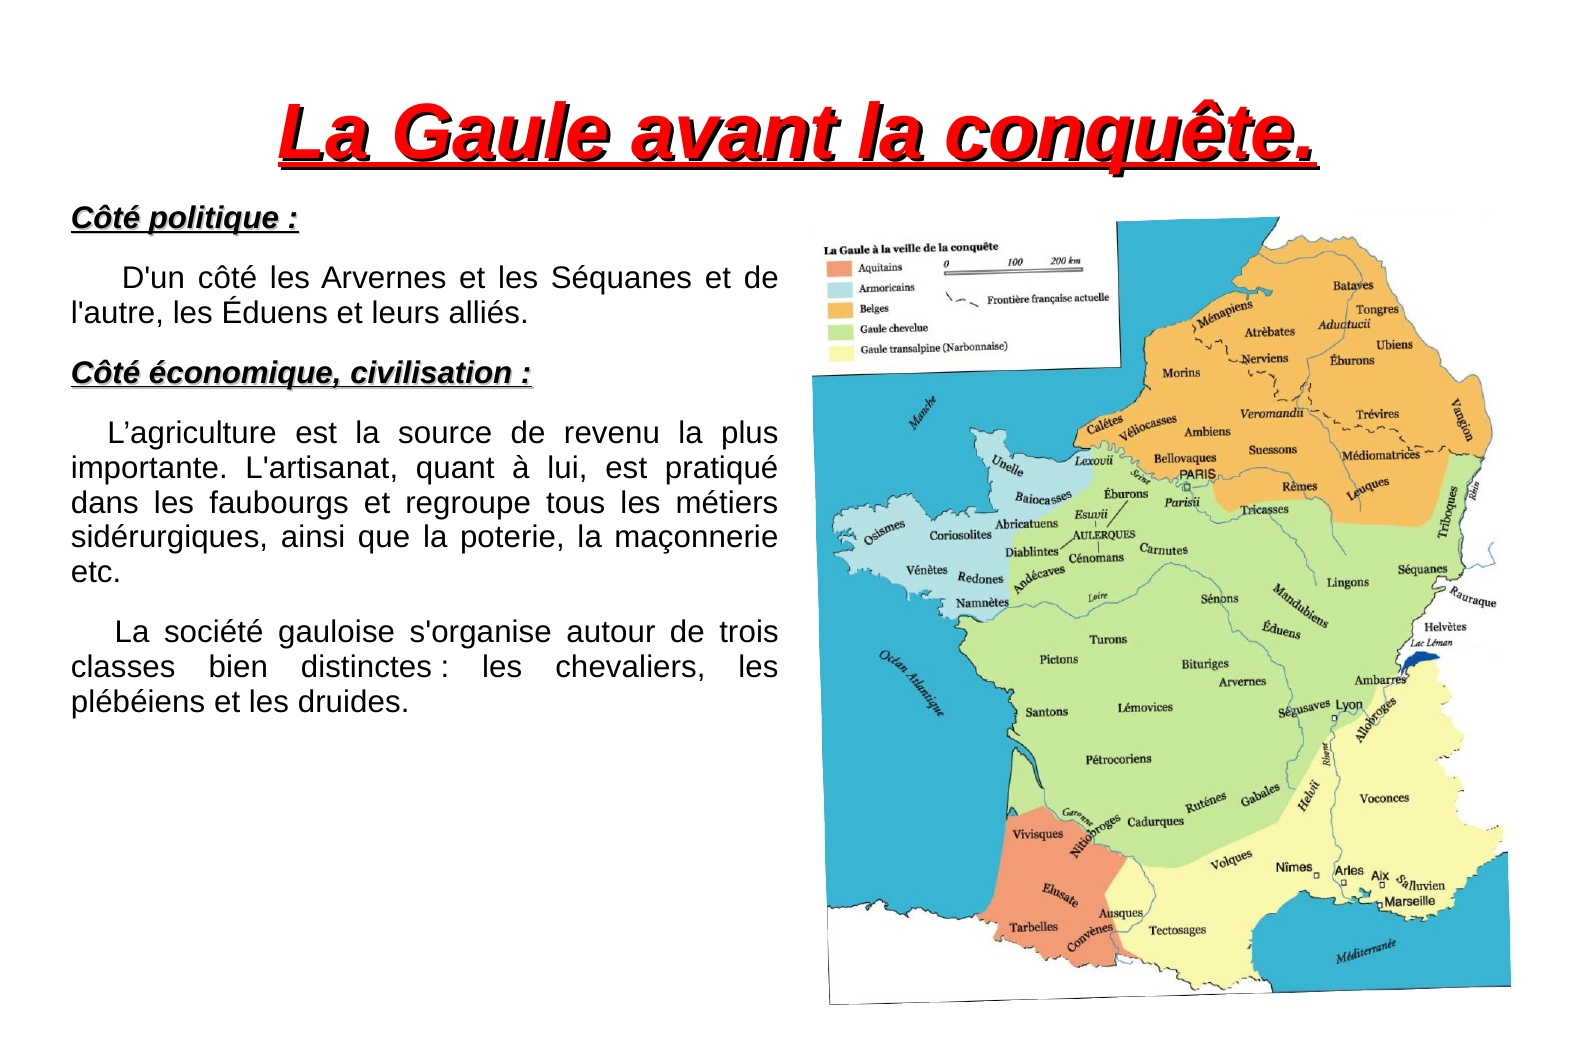

# La Gaule avant la conquête.
Côté politique :
 D'un côté les Arvernes et les Séquanes et de l'autre, les Éduens et leurs alliés.
Côté économique, civilisation :
 L’agriculture est la source de revenu la plus importante. L'artisanat, quant à lui, est pratiqué dans les faubourgs et regroupe tous les métiers sidérurgiques, ainsi que la poterie, la maçonnerie etc.
 La société gauloise s'organise autour de trois classes bien distinctes : les chevaliers, les plébéiens et les druides.